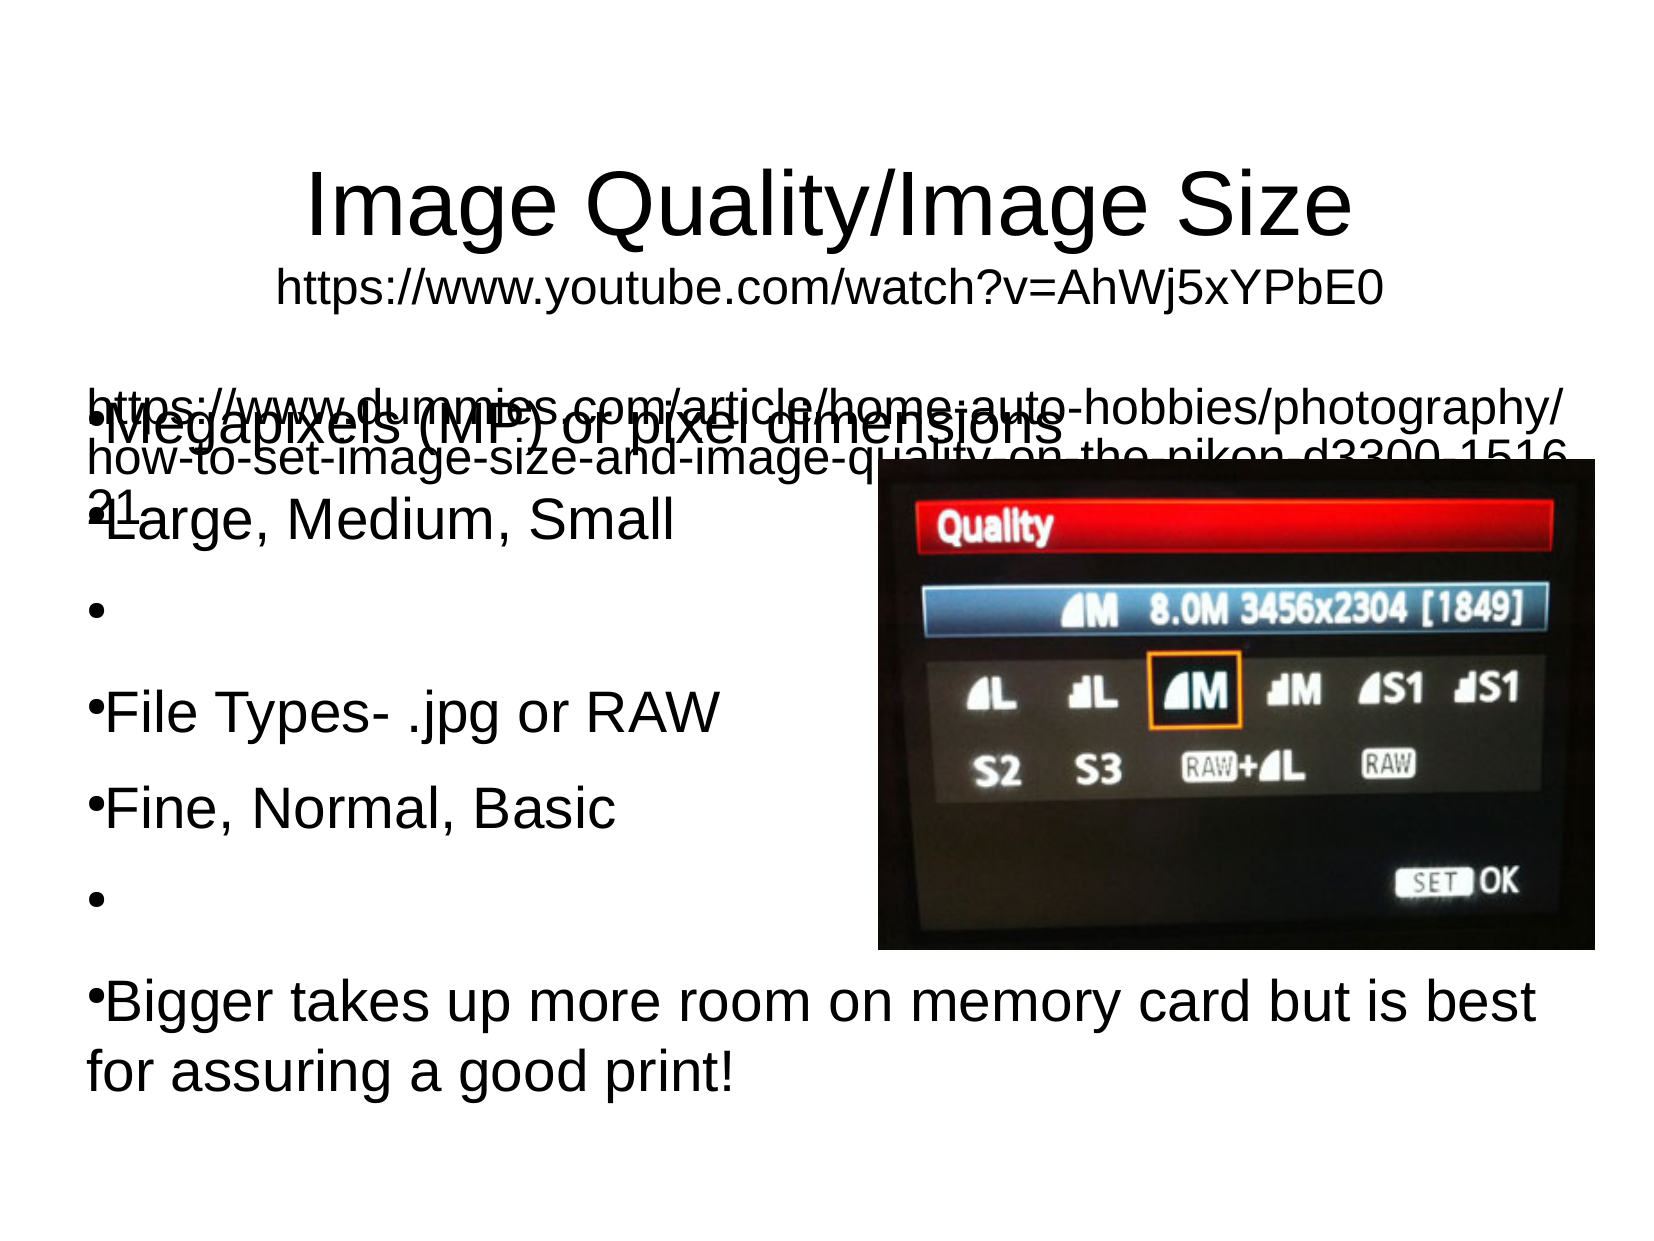

# Image Quality/Image Size https://www.youtube.com/watch?v=AhWj5xYPbE0 https://www.dummies.com/article/home-auto-hobbies/photography/how-to-set-image-size-and-image-quality-on-the-nikon-d3300-151621
Megapixels (MP) or pixel dimensions
Large, Medium, Small
File Types- .jpg or RAW
Fine, Normal, Basic
Bigger takes up more room on memory card but is best for assuring a good print!